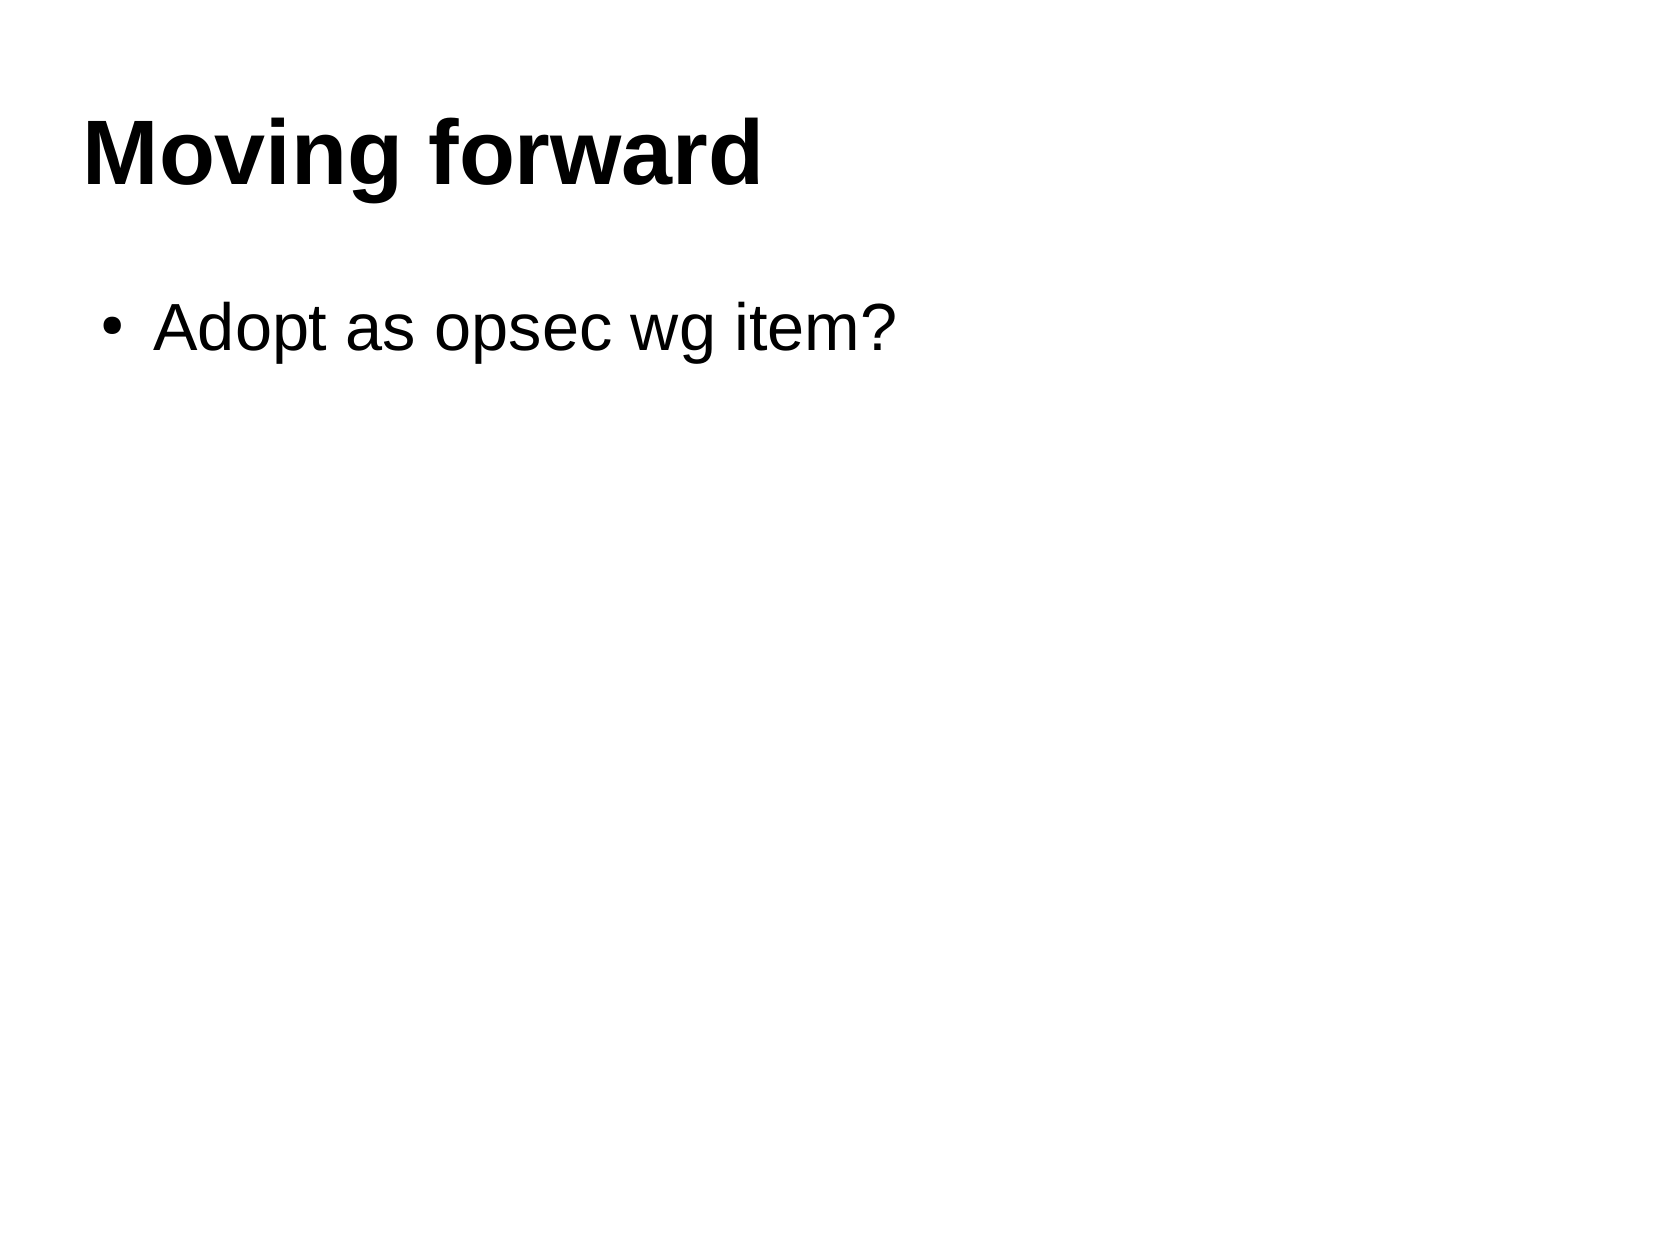

# Moving forward
Adopt as opsec wg item?